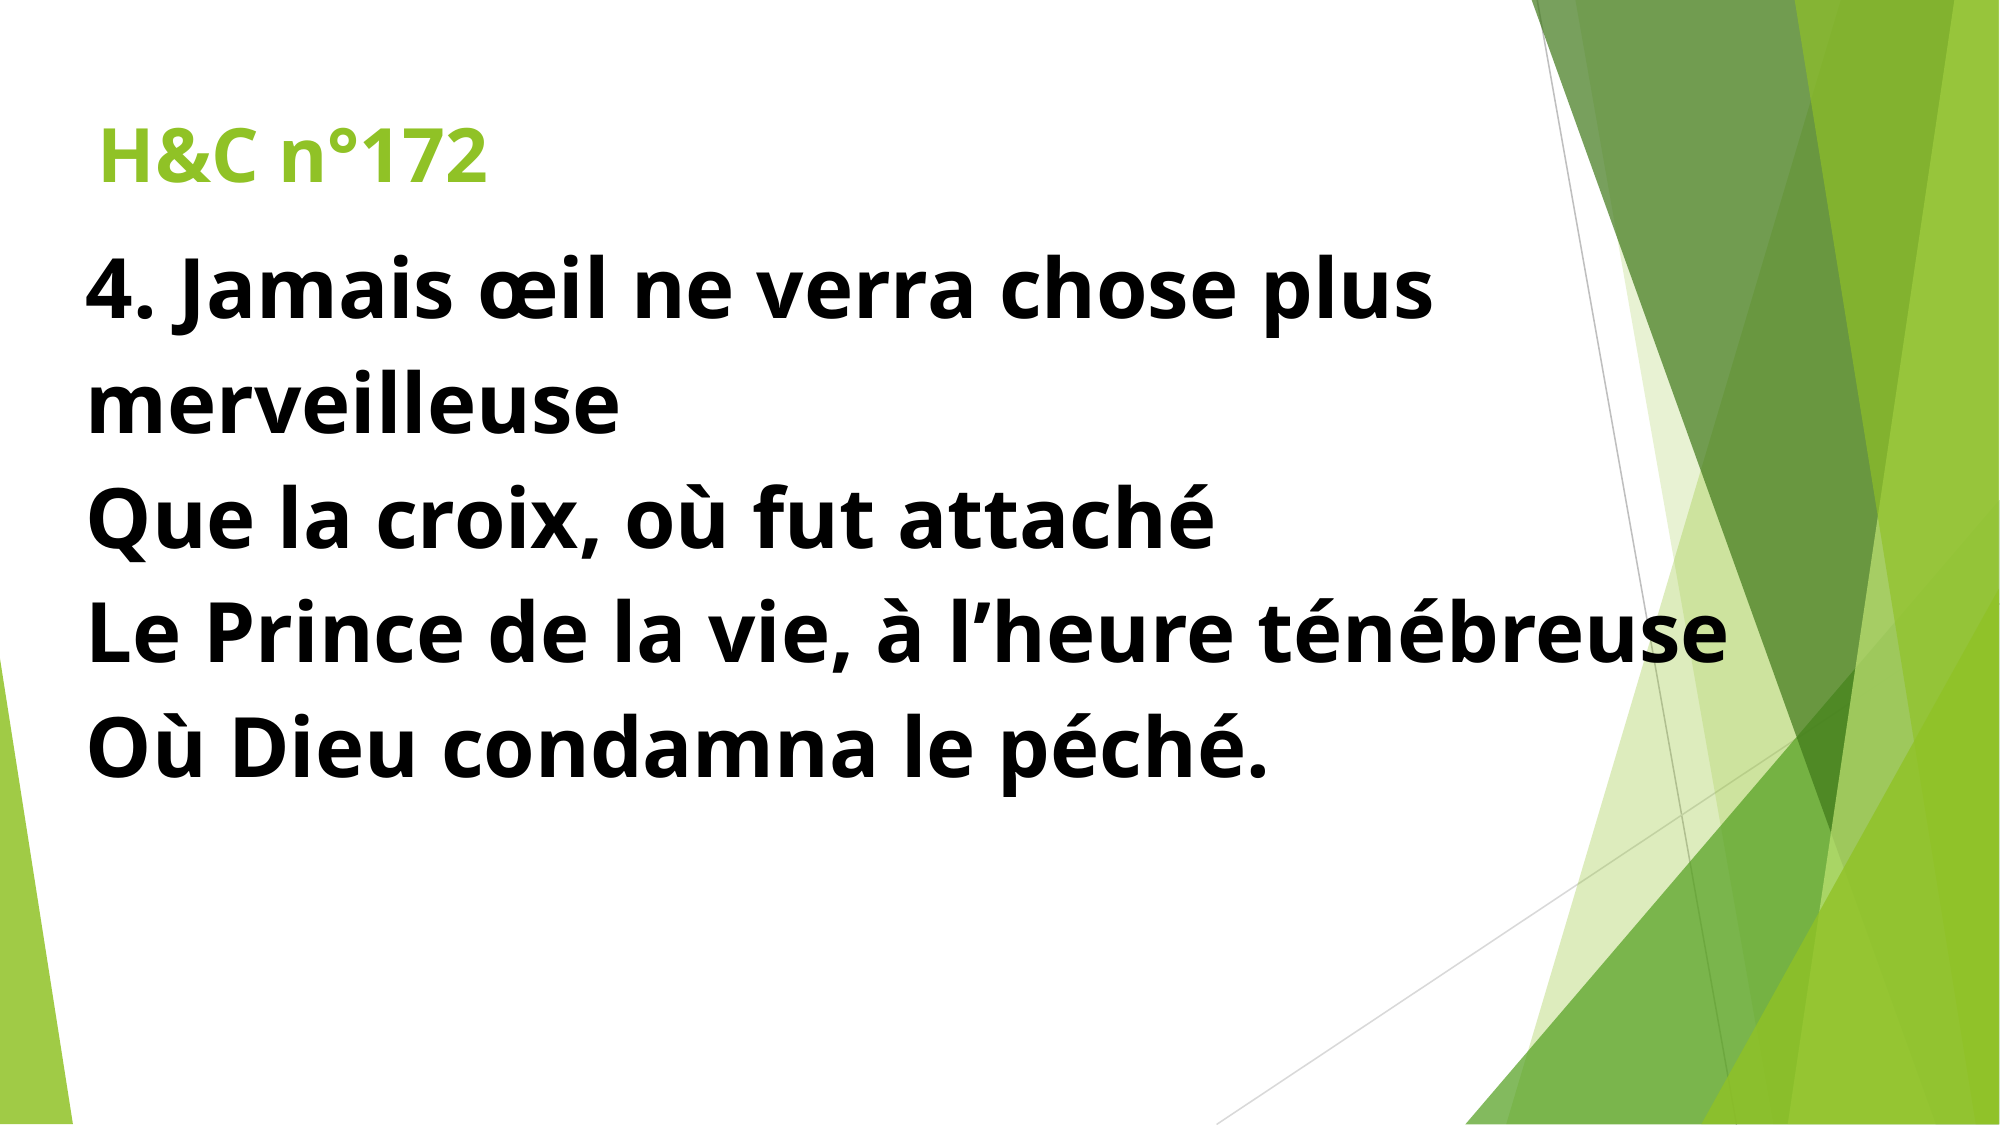

H&C n°172
4. Jamais œil ne verra chose plus merveilleuse
Que la croix, où fut attaché
Le Prince de la vie, à l’heure ténébreuse
Où Dieu condamna le péché.